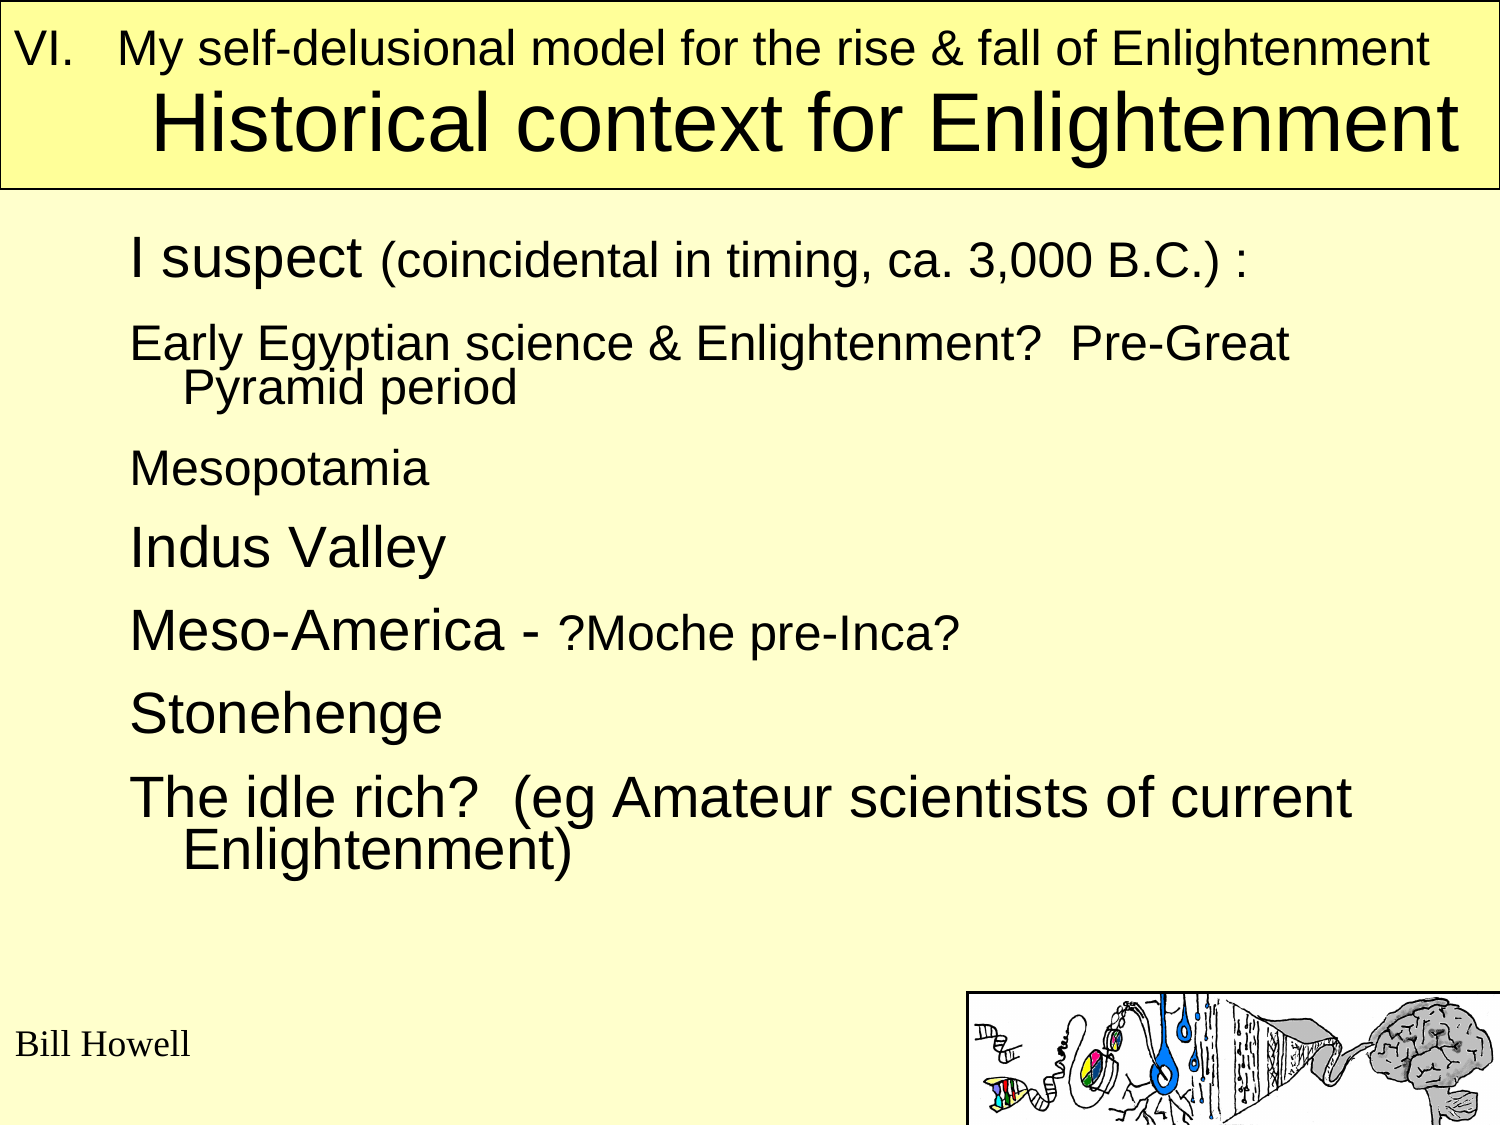

# VI. My self-delusional model for the rise & fall of Enlightenment Historical context for Enlightenment
I suspect (coincidental in timing, ca. 3,000 B.C.) :
Early Egyptian science & Enlightenment? Pre-Great Pyramid period
Mesopotamia
Indus Valley
Meso-America - ?Moche pre-Inca?
Stonehenge
The idle rich? (eg Amateur scientists of current Enlightenment)
Bill Howell